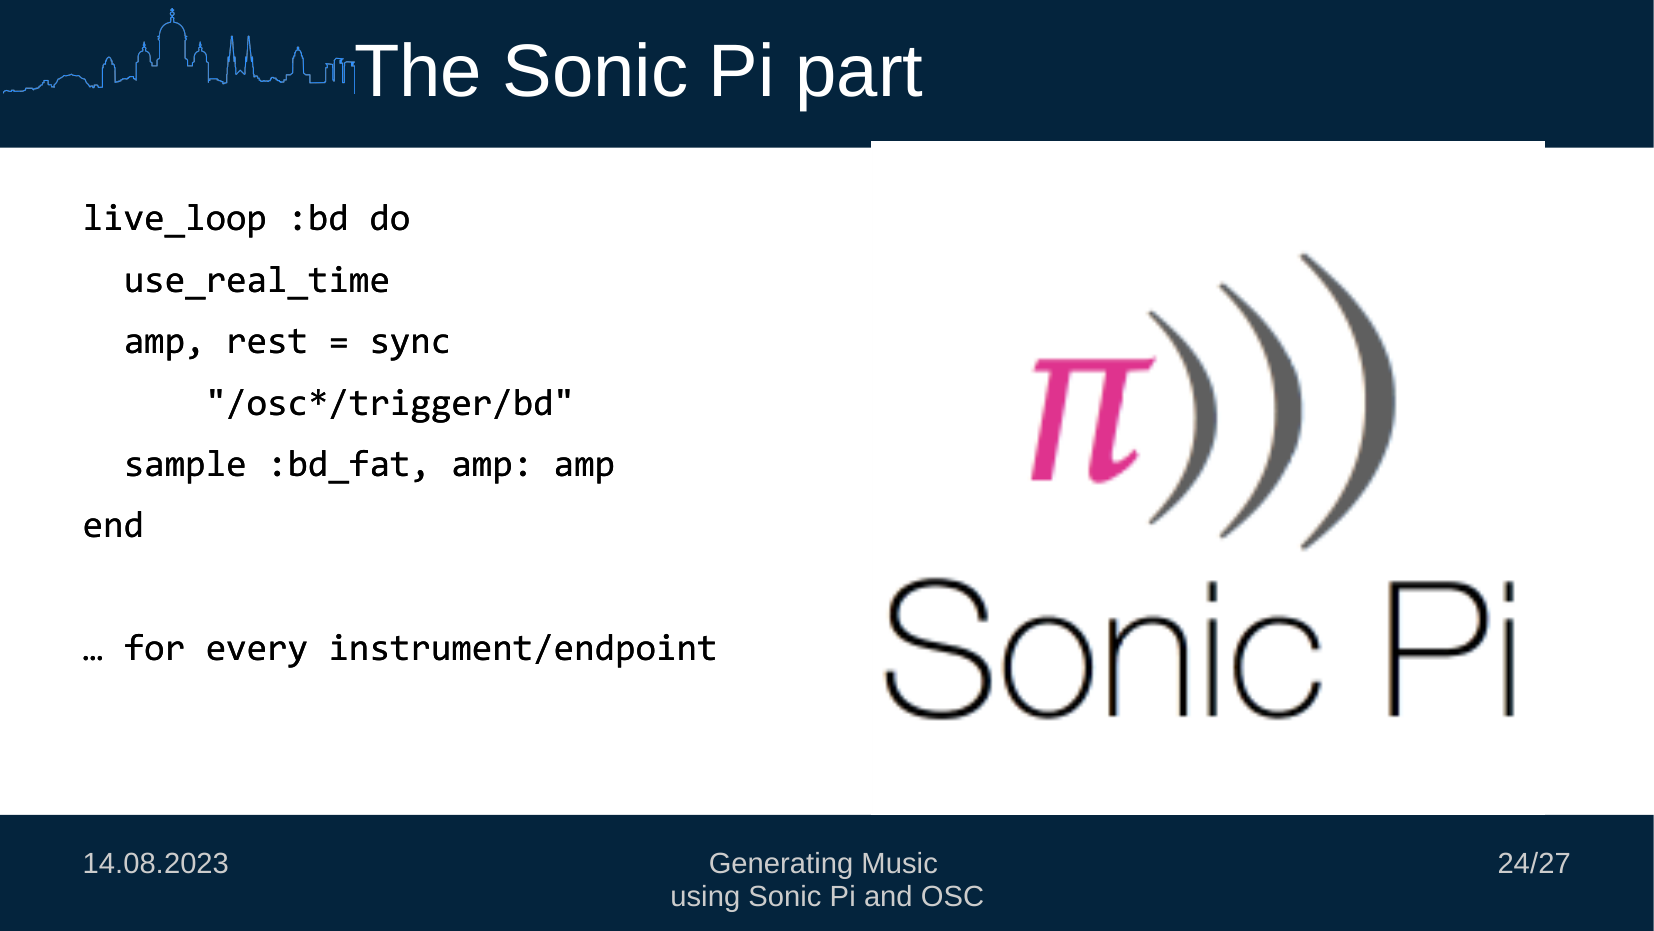

# The Sonic Pi part
live_loop :bd do
 use_real_time
 amp, rest = sync
 "/osc*/trigger/bd"
 sample :bd_fat, amp: amp
end
… for every instrument/endpoint
live_loop :bd do
 use_real_time
 amp, rest = sync
 "/osc*/trigger/bd"
 sample :bd_fat, amp: amp
end
… for every instrument/endpoint
08. März 2019
24